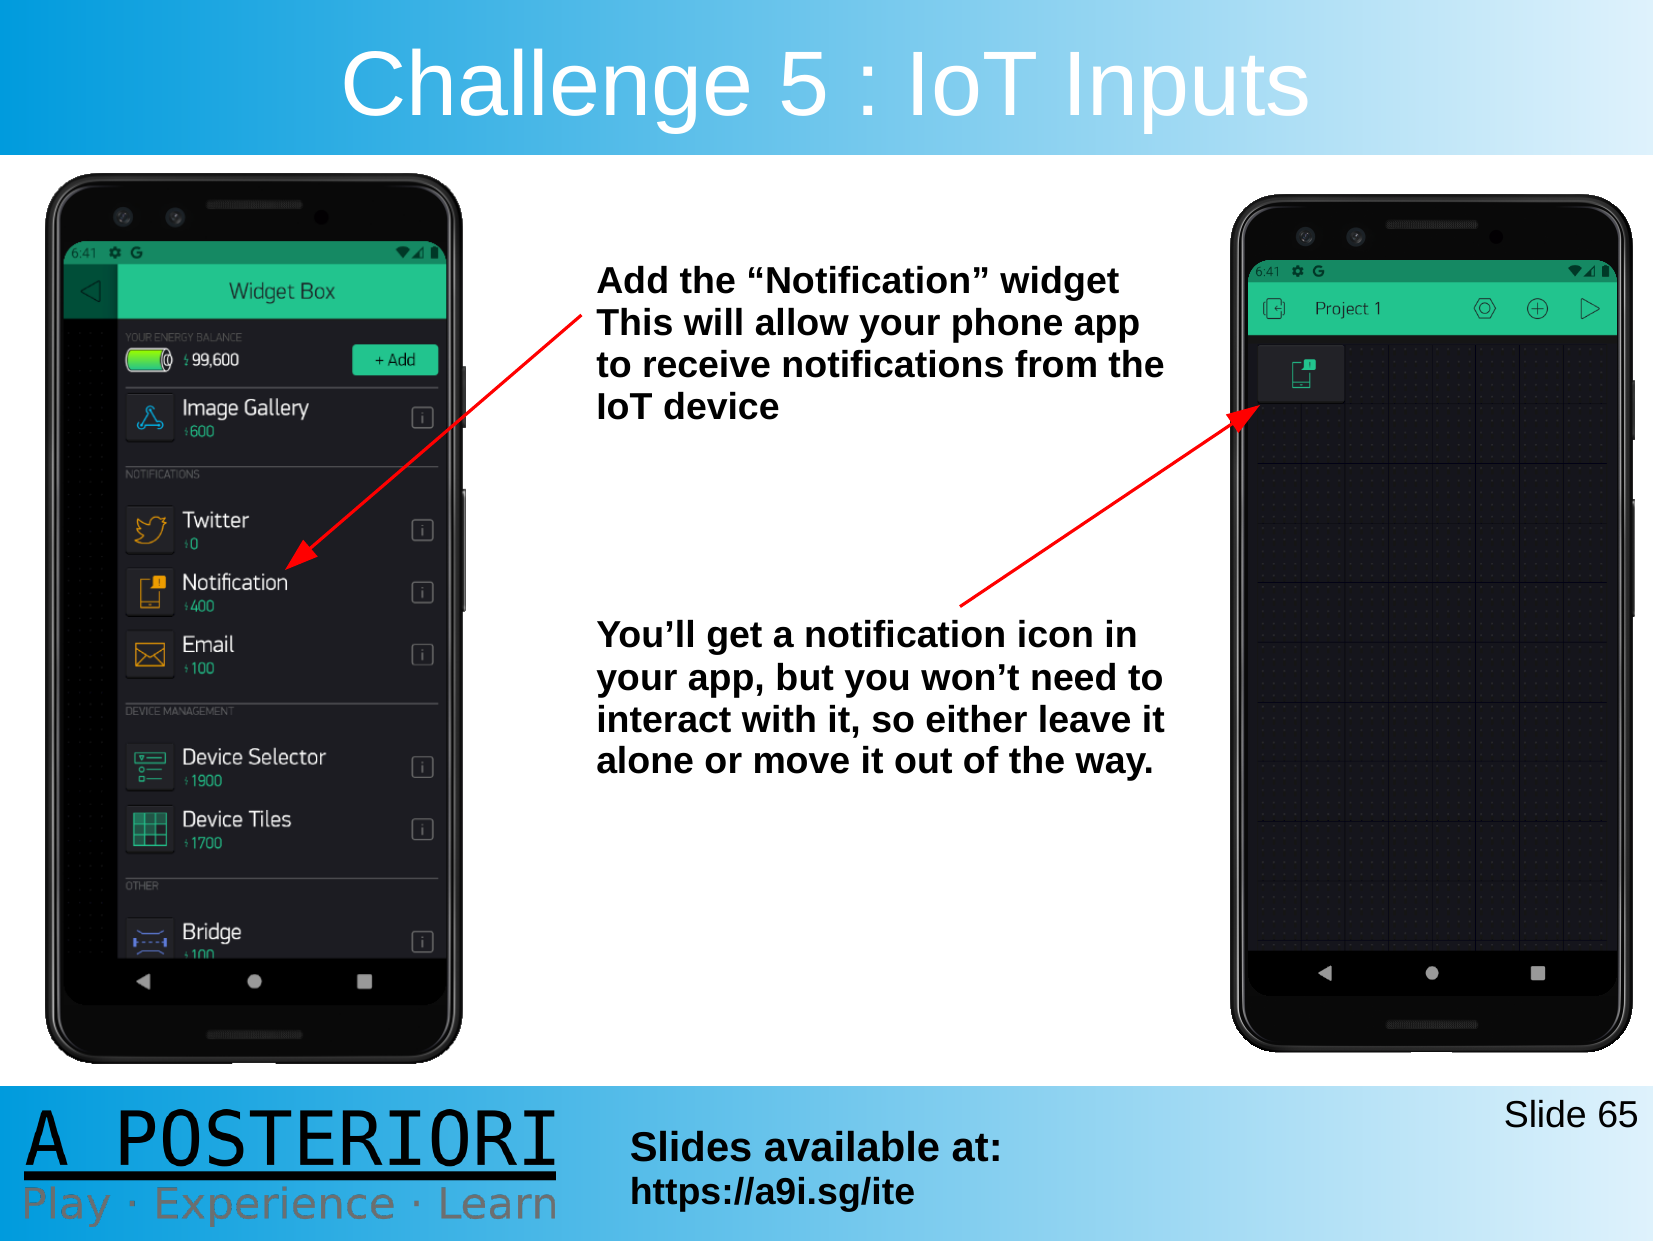

# Challenge 5 : IoT Inputs
Add the “Notification” widget
This will allow your phone app to receive notifications from the IoT device
You’ll get a notification icon in your app, but you won’t need to interact with it, so either leave it alone or move it out of the way.